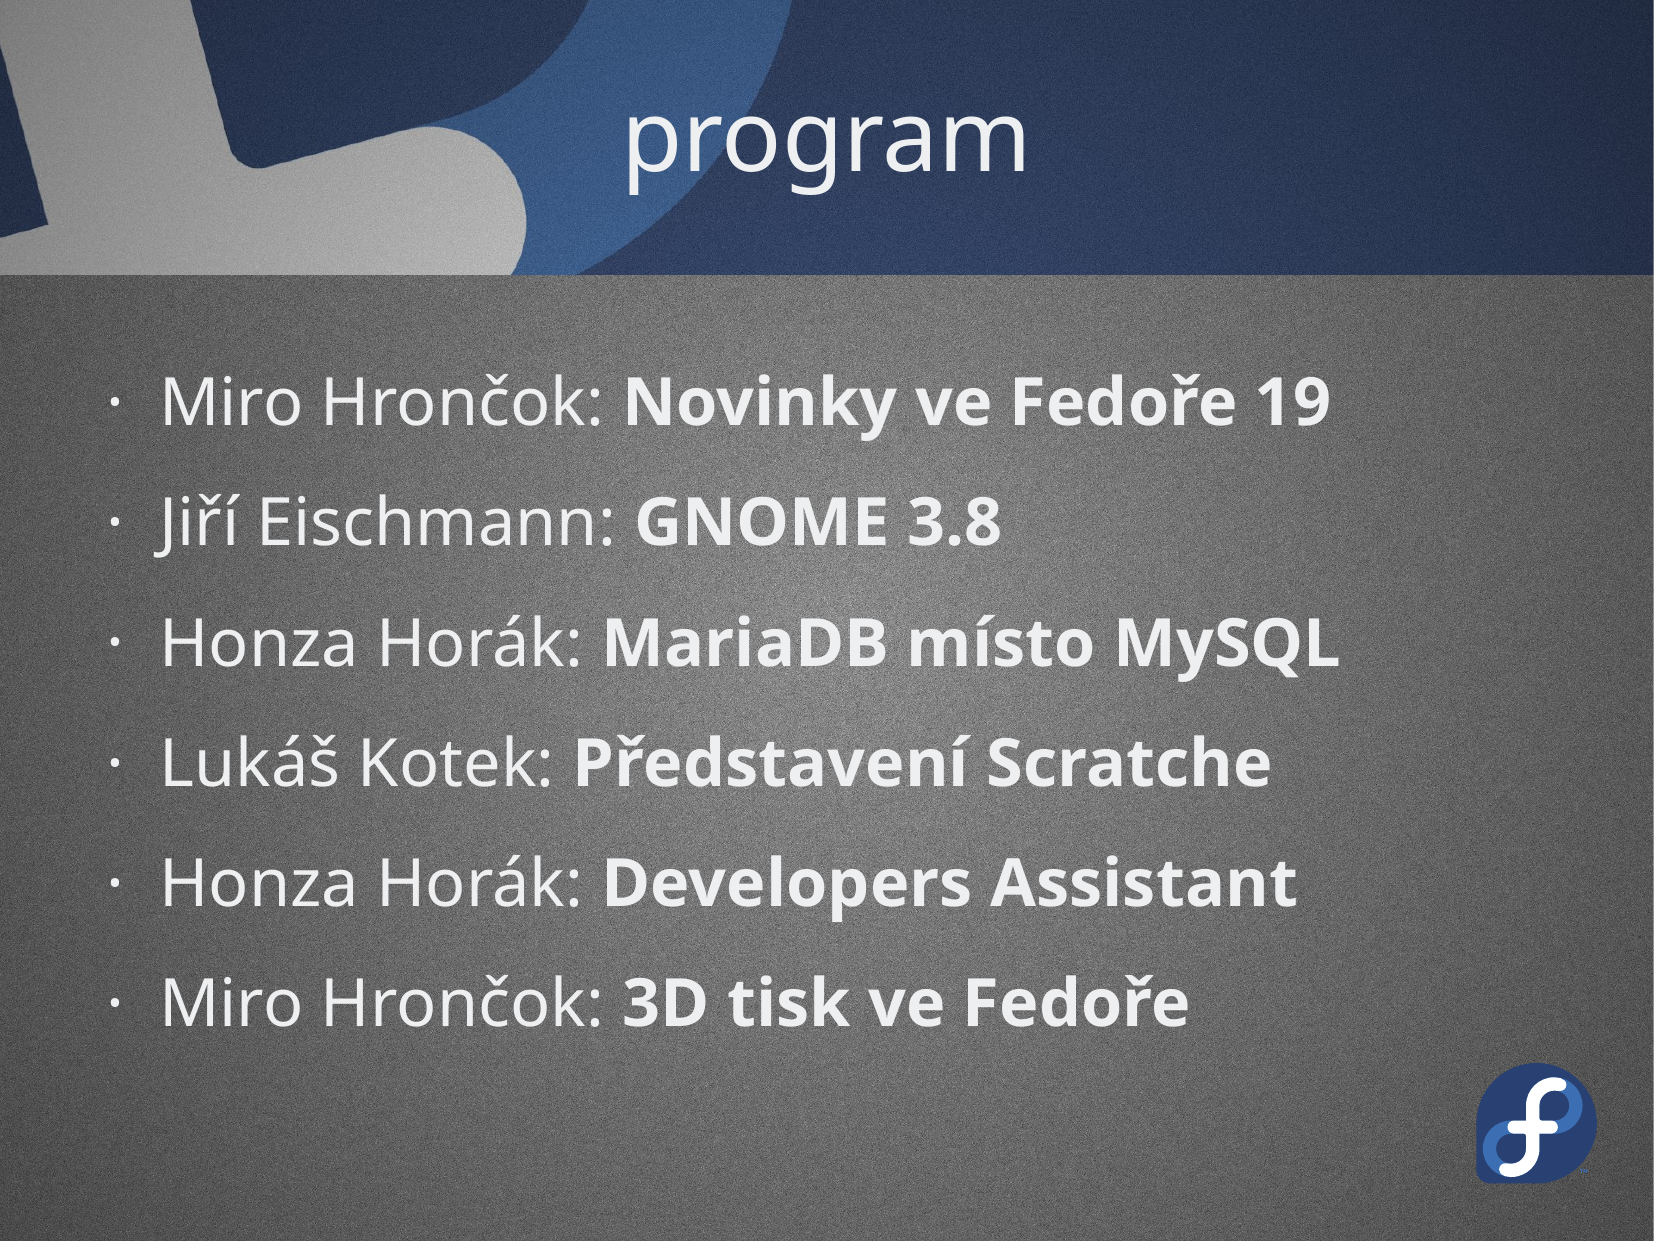

# program
Miro Hrončok: Novinky ve Fedoře 19
Jiří Eischmann: GNOME 3.8
Honza Horák: MariaDB místo MySQL
Lukáš Kotek: Představení Scratche
Honza Horák: Developers Assistant
Miro Hrončok: 3D tisk ve Fedoře